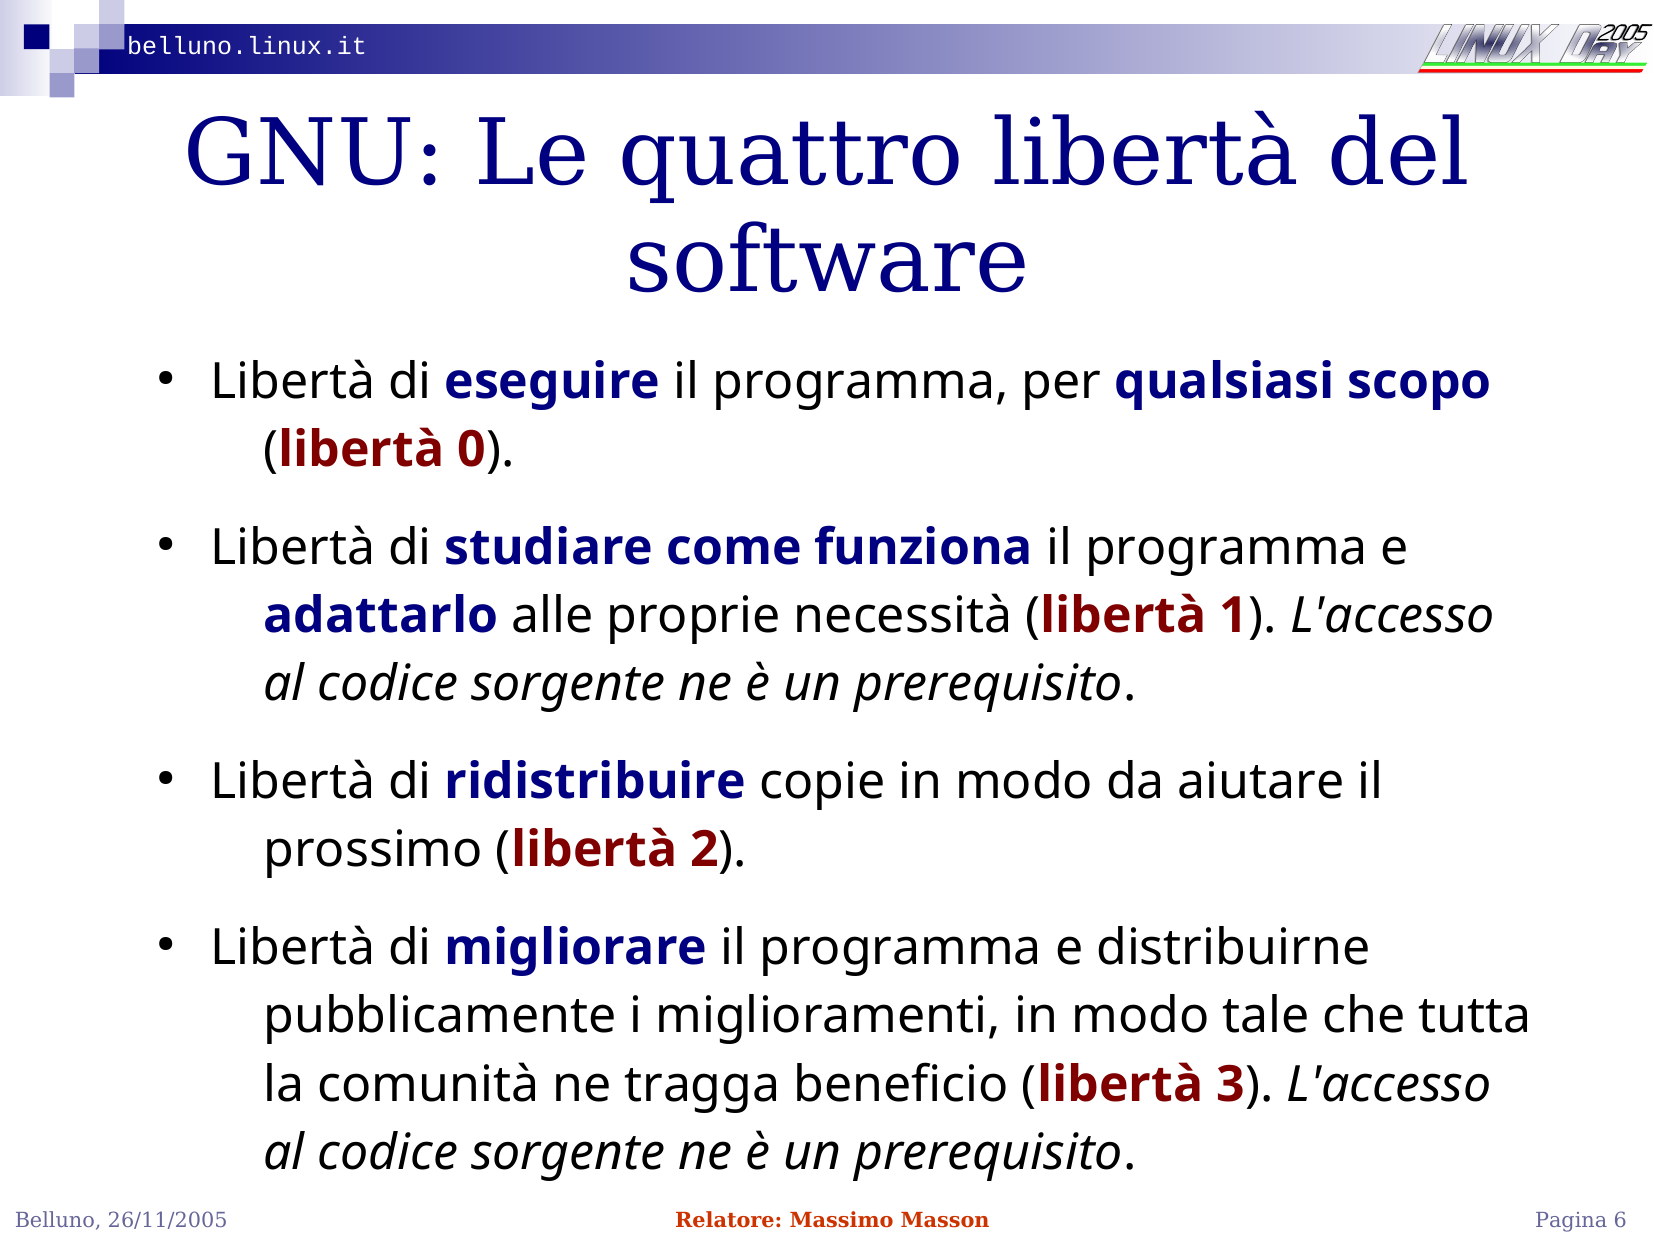

# GNU: Le quattro libertà del software
Libertà di eseguire il programma, per qualsiasi scopo (libertà 0).
Libertà di studiare come funziona il programma e adattarlo alle proprie necessità (libertà 1). L'accesso al codice sorgente ne è un prerequisito.
Libertà di ridistribuire copie in modo da aiutare il prossimo (libertà 2).
Libertà di migliorare il programma e distribuirne pubblicamente i miglioramenti, in modo tale che tutta la comunità ne tragga beneficio (libertà 3). L'accesso al codice sorgente ne è un prerequisito.